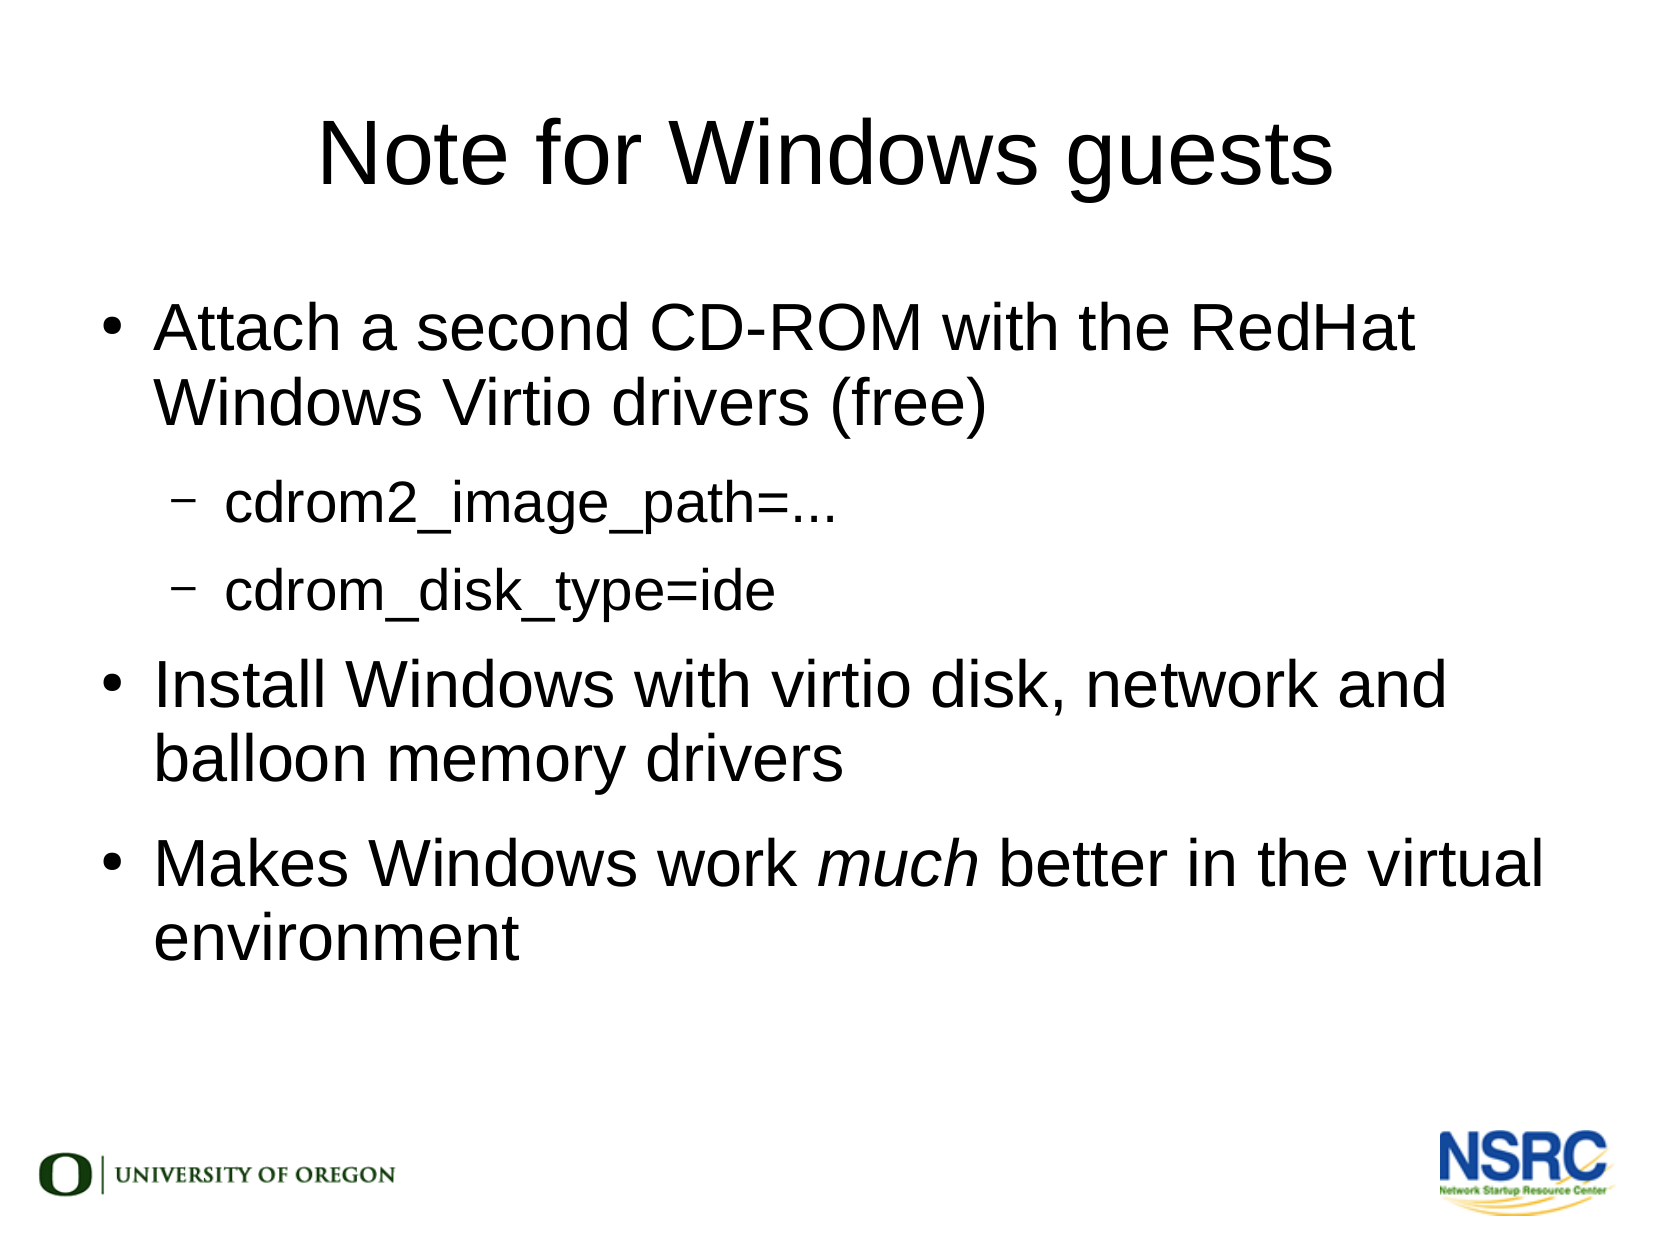

# Note for Windows guests
Attach a second CD-ROM with the RedHat Windows Virtio drivers (free)
cdrom2_image_path=...
cdrom_disk_type=ide
Install Windows with virtio disk, network and balloon memory drivers
Makes Windows work much better in the virtual environment